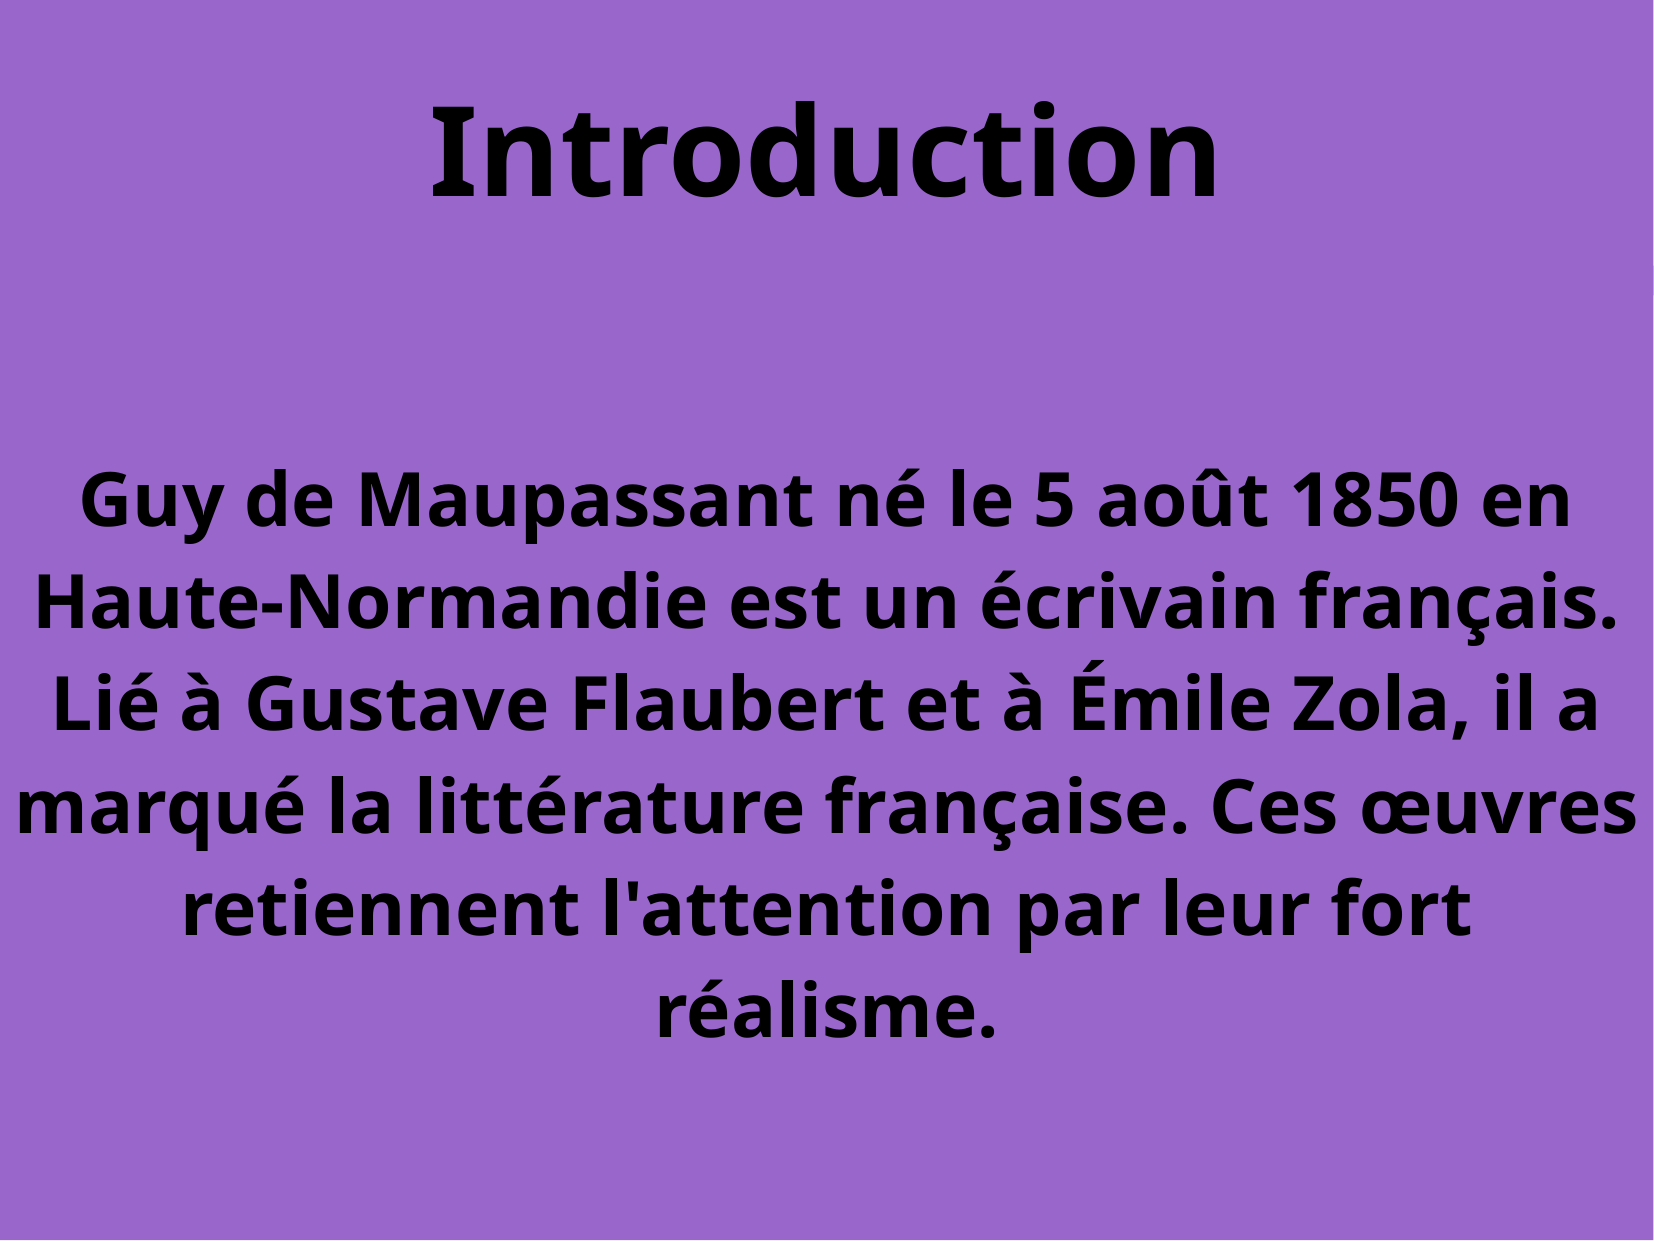

# Introduction
Guy de Maupassant né le 5 août 1850 en Haute-Normandie est un écrivain français. Lié à Gustave Flaubert et à Émile Zola, il a marqué la littérature française. Ces œuvres retiennent l'attention par leur fort réalisme.